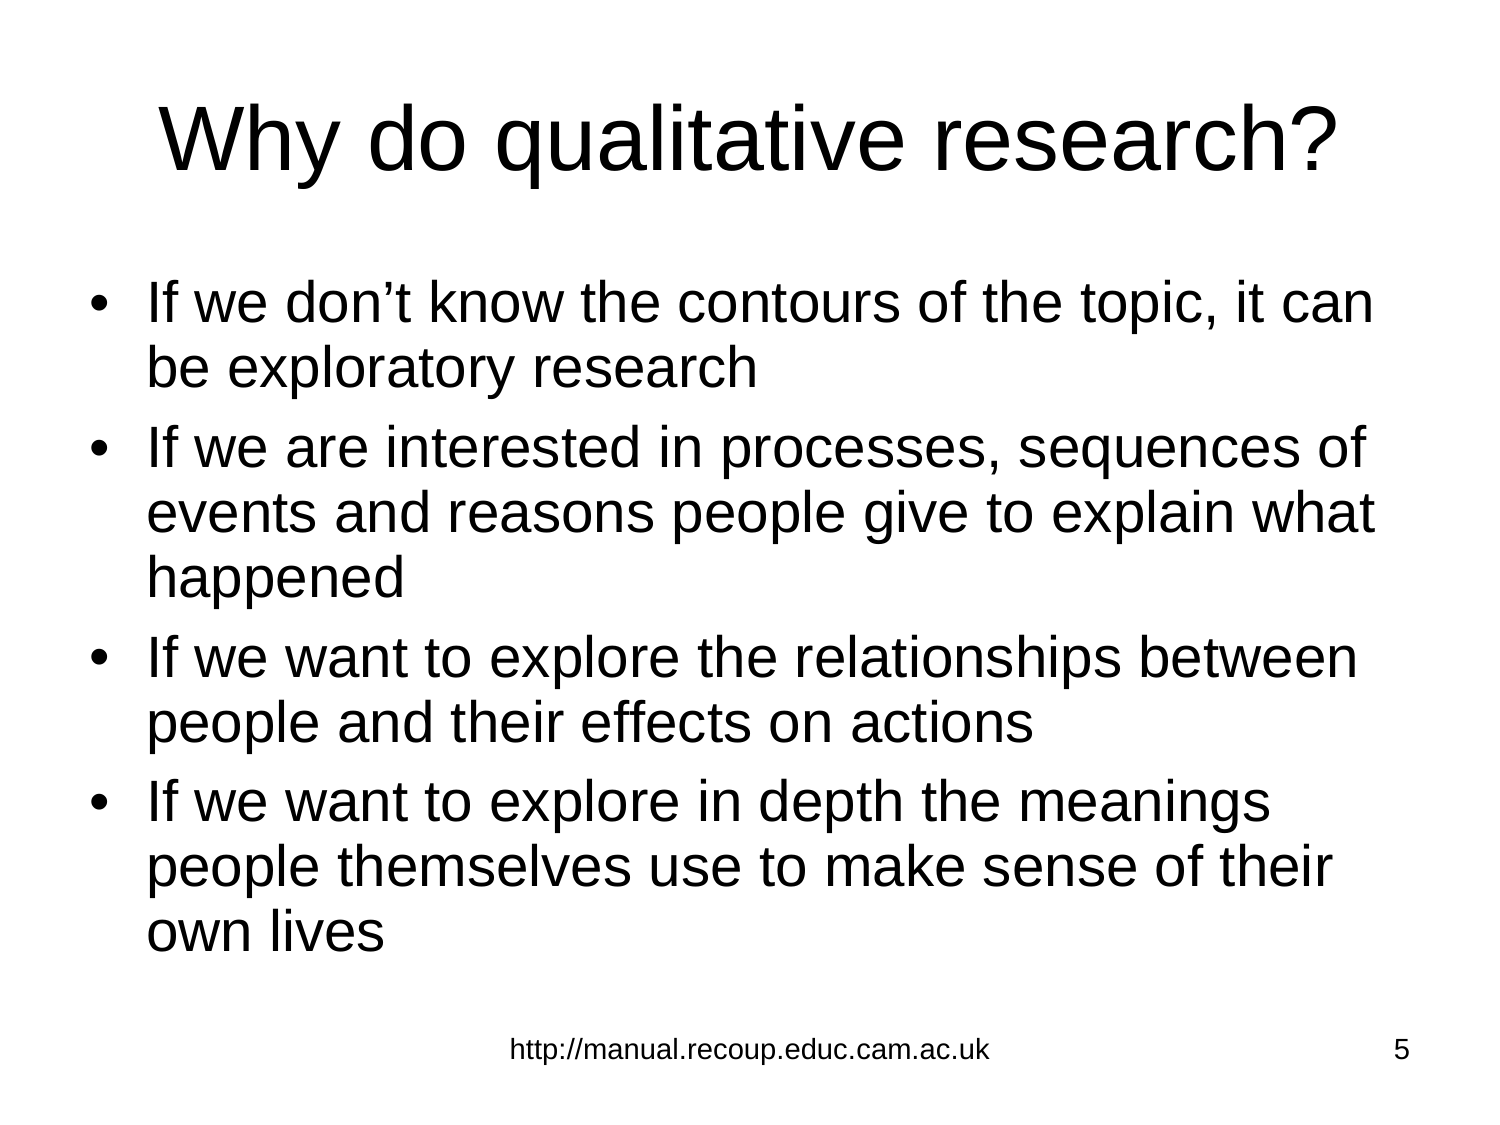

# Why do qualitative research?
If we don’t know the contours of the topic, it can be exploratory research
If we are interested in processes, sequences of events and reasons people give to explain what happened
If we want to explore the relationships between people and their effects on actions
If we want to explore in depth the meanings people themselves use to make sense of their own lives
http://manual.recoup.educ.cam.ac.uk
5